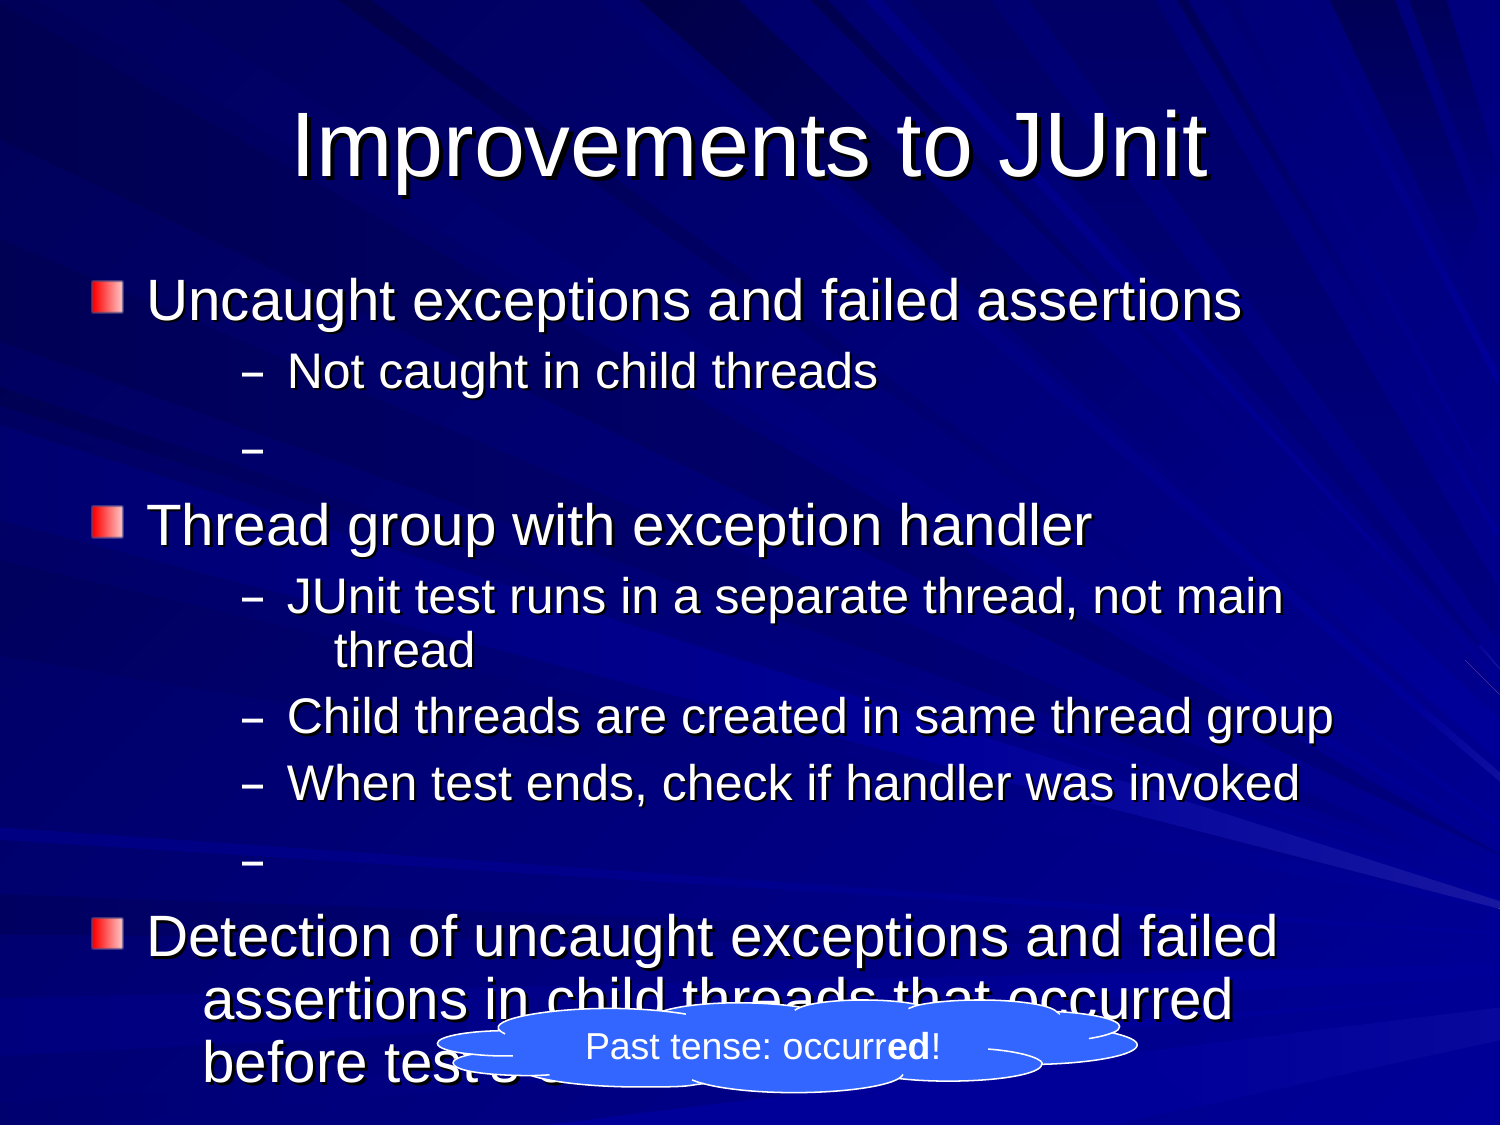

# Improvements to JUnit
Uncaught exceptions and failed assertions
Not caught in child threads
Thread group with exception handler
JUnit test runs in a separate thread, not main thread
Child threads are created in same thread group
When test ends, check if handler was invoked
Detection of uncaught exceptions and failed assertions in child threads that occurred before test’s end
Past tense: occurred!